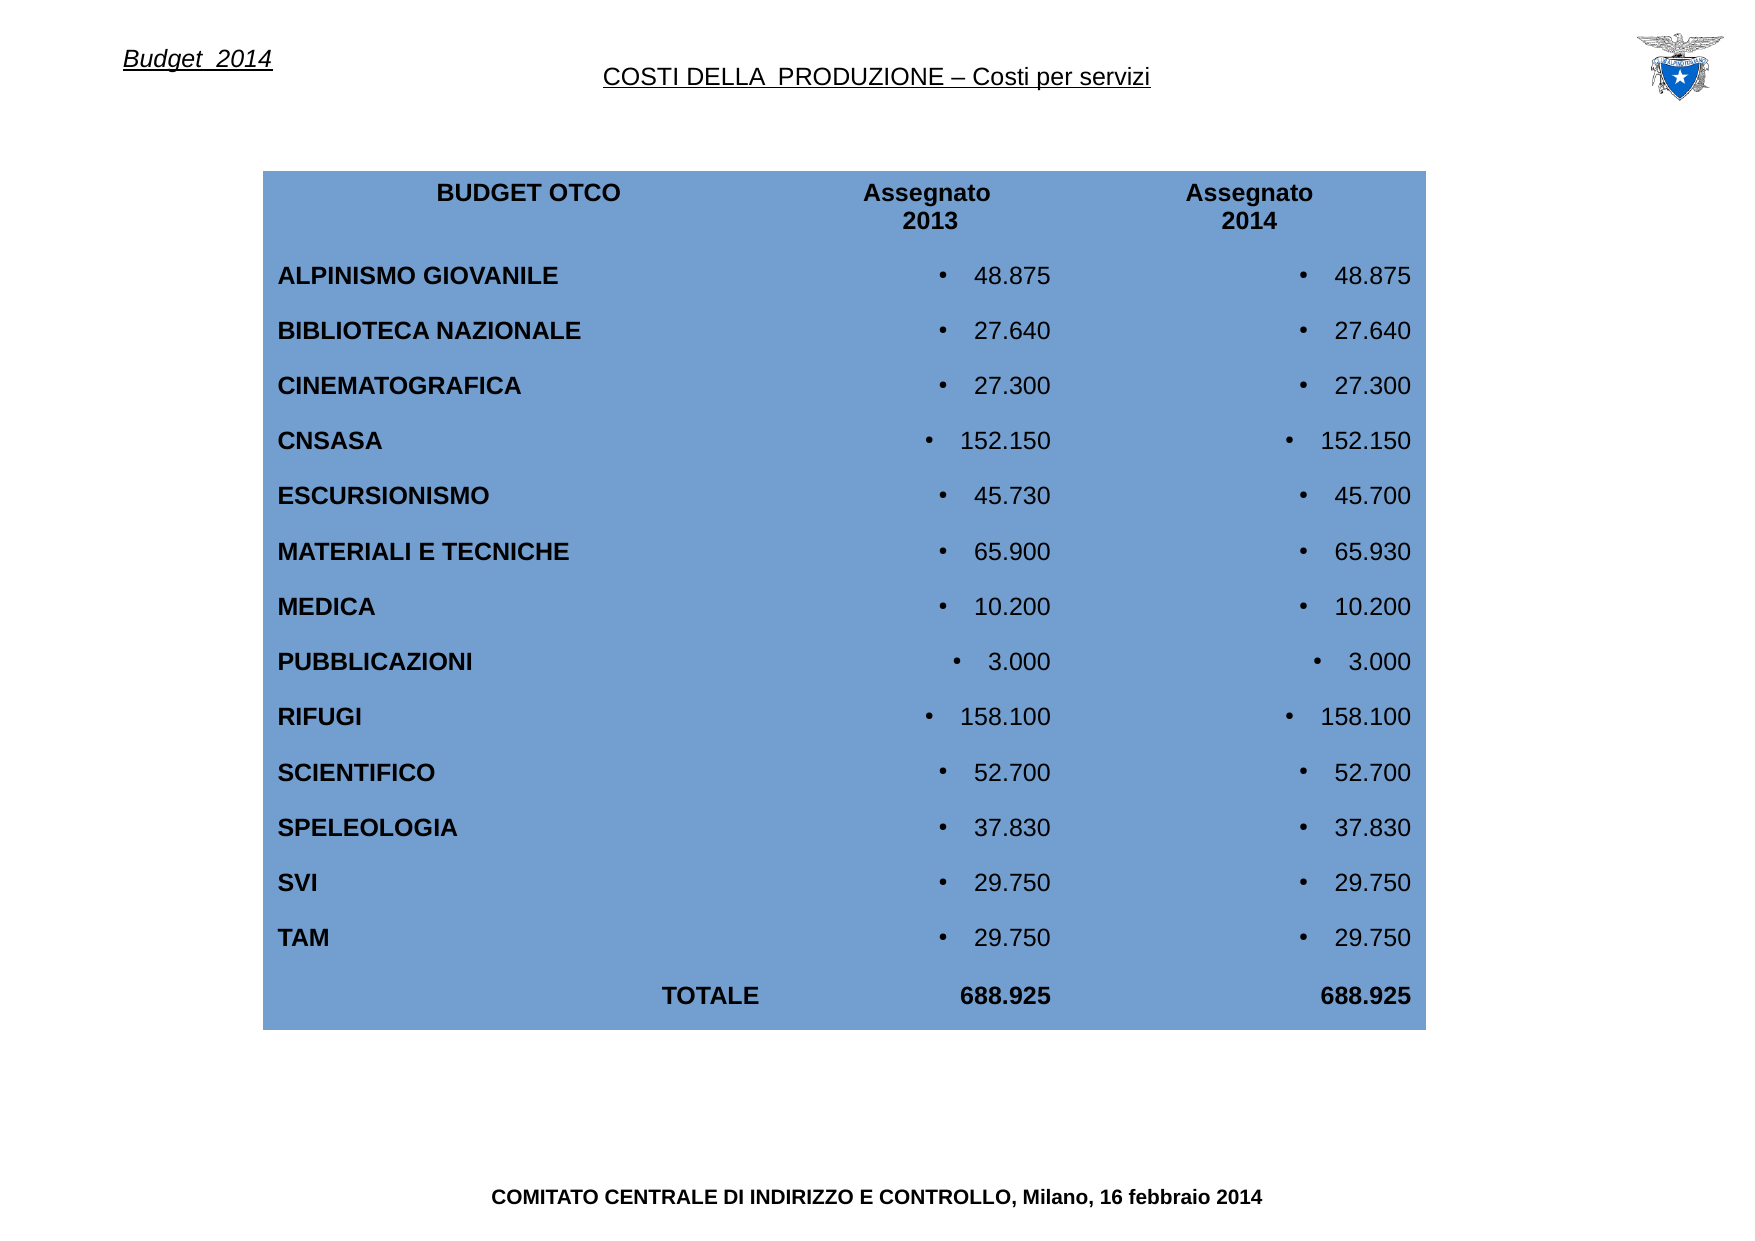

Budget 2014
COSTI DELLA PRODUZIONE – Costi per servizi
| BUDGET OTCO | Assegnato 2013 | Assegnato 2014 |
| --- | --- | --- |
| ALPINISMO GIOVANILE | 48.875 | 48.875 |
| BIBLIOTECA NAZIONALE | 27.640 | 27.640 |
| CINEMATOGRAFICA | 27.300 | 27.300 |
| CNSASA | 152.150 | 152.150 |
| ESCURSIONISMO | 45.730 | 45.700 |
| MATERIALI E TECNICHE | 65.900 | 65.930 |
| MEDICA | 10.200 | 10.200 |
| PUBBLICAZIONI | 3.000 | 3.000 |
| RIFUGI | 158.100 | 158.100 |
| SCIENTIFICO | 52.700 | 52.700 |
| SPELEOLOGIA | 37.830 | 37.830 |
| SVI | 29.750 | 29.750 |
| TAM | 29.750 | 29.750 |
| TOTALE | 688.925 | 688.925 |
COMITATO CENTRALE DI INDIRIZZO E CONTROLLO, Milano, 16 febbraio 2014